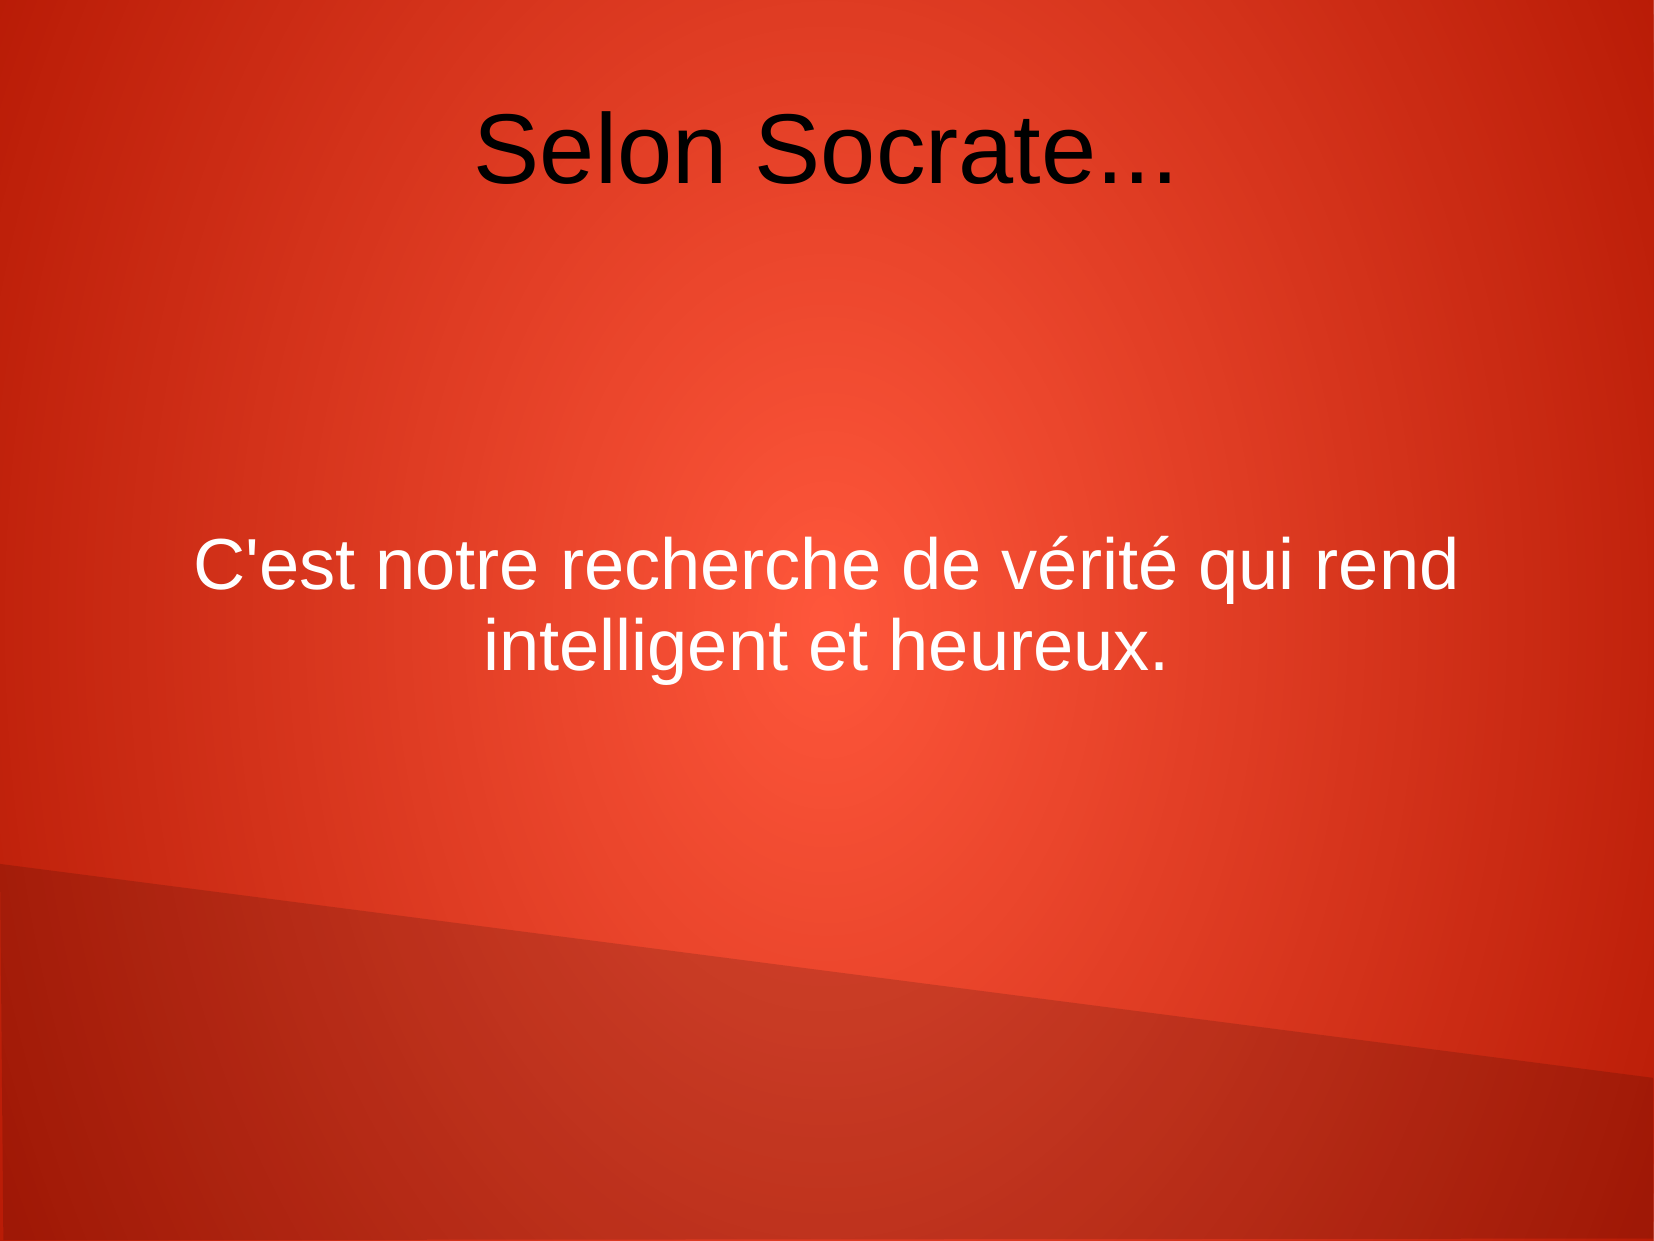

# Selon Socrate...
C'est notre recherche de vérité qui rend intelligent et heureux.